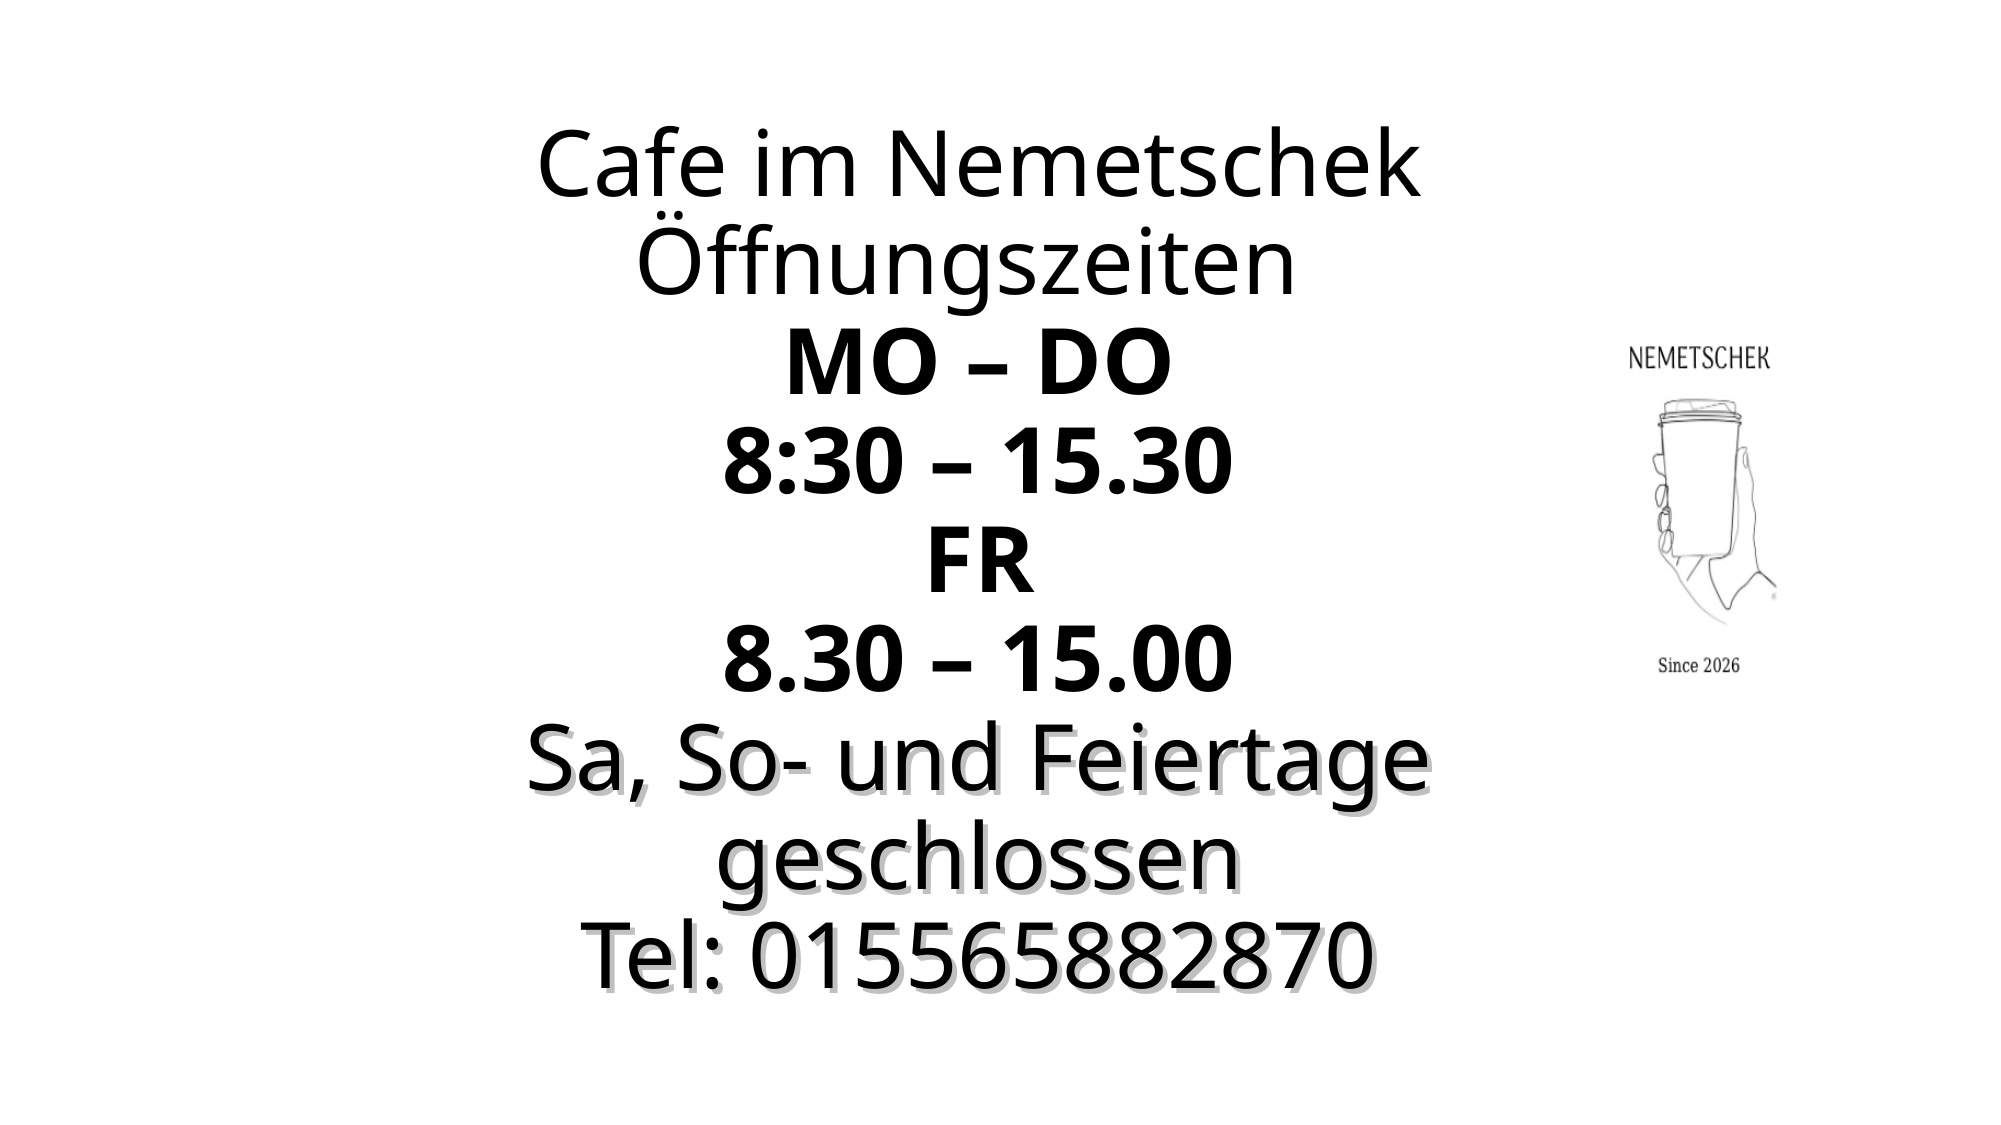

# Cafe im Nemetschek Öffnungszeiten MO – DO 8:30 – 15.30 FR 8.30 – 15.00 Sa, So- und Feiertage geschlossen Tel: 015565882870